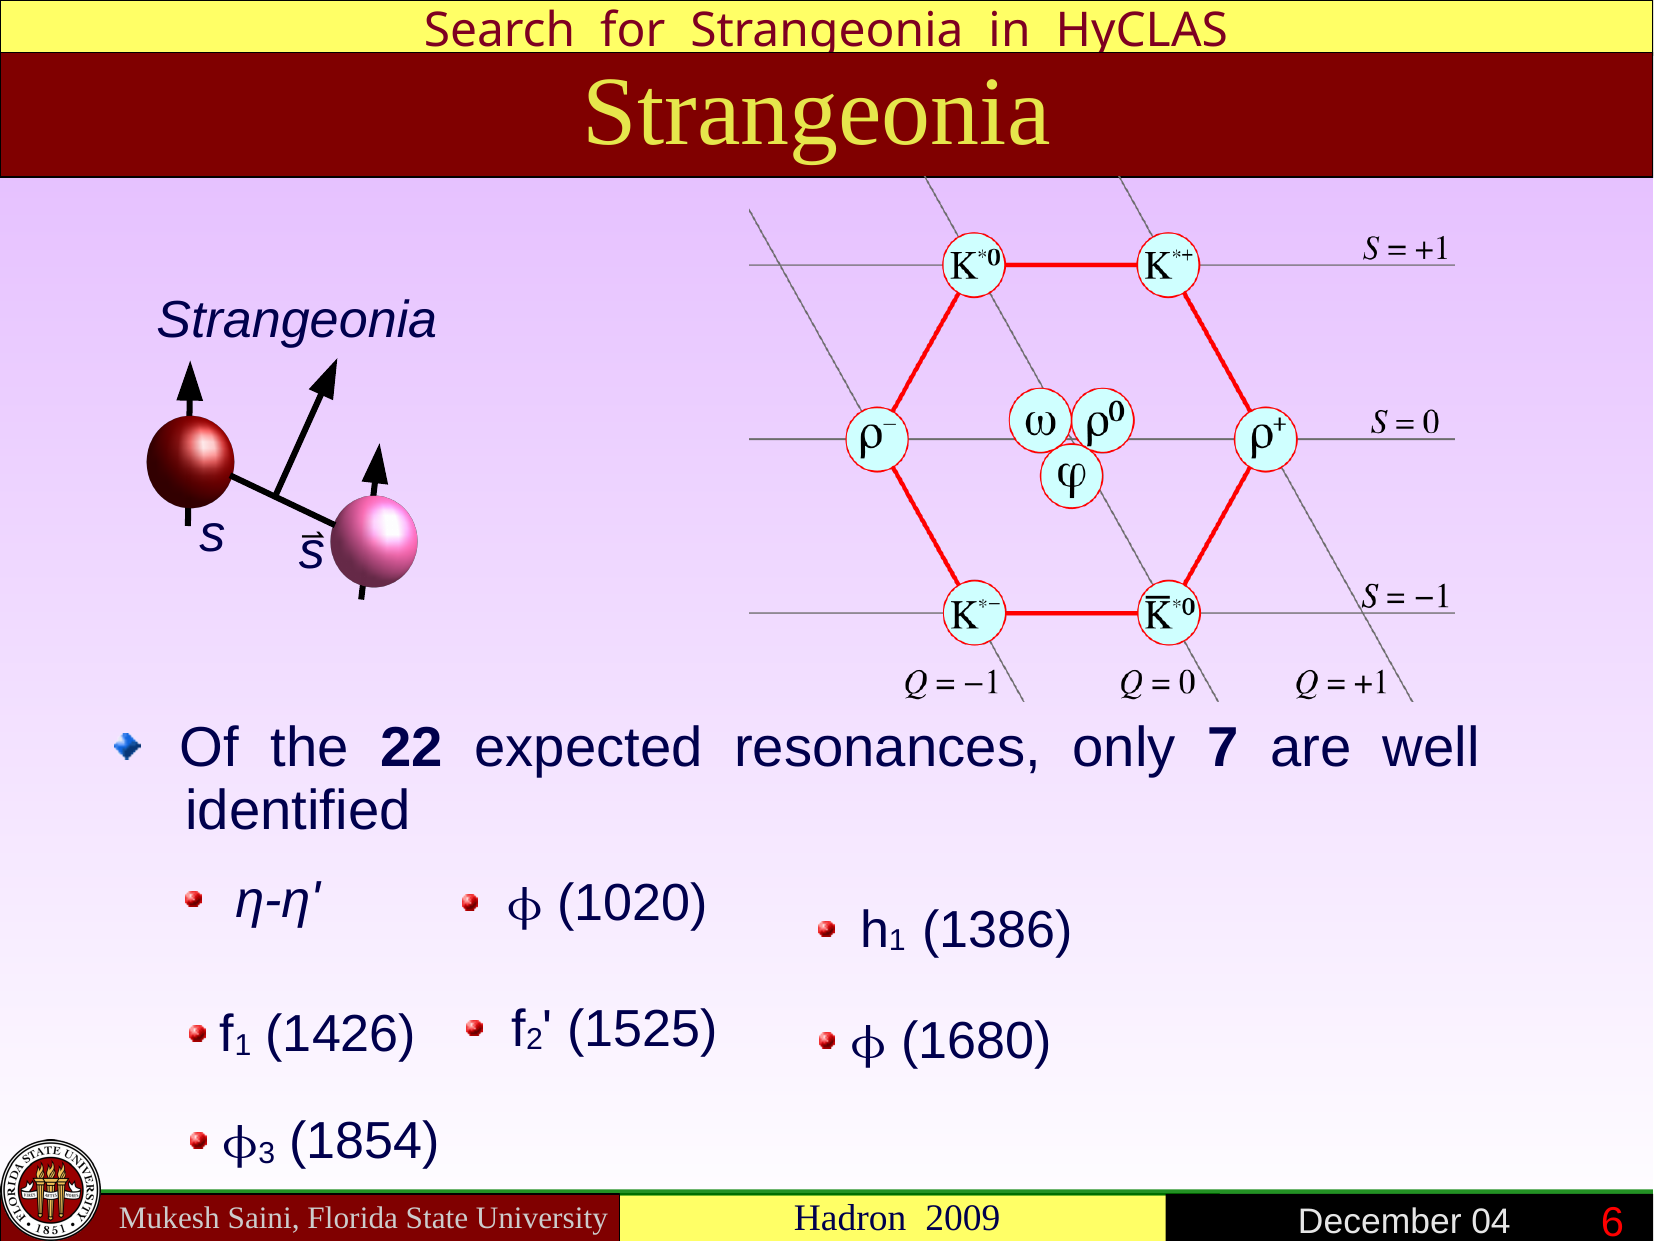

Strangeonia
Strangeonia
s
s⃑
 Of the 22 expected resonances, only 7 are well
identified
 η-η'
 h1 (1386)
  (1020)
 f2' (1525)
 f1 (1426)
  (1680)
 3 (1854)